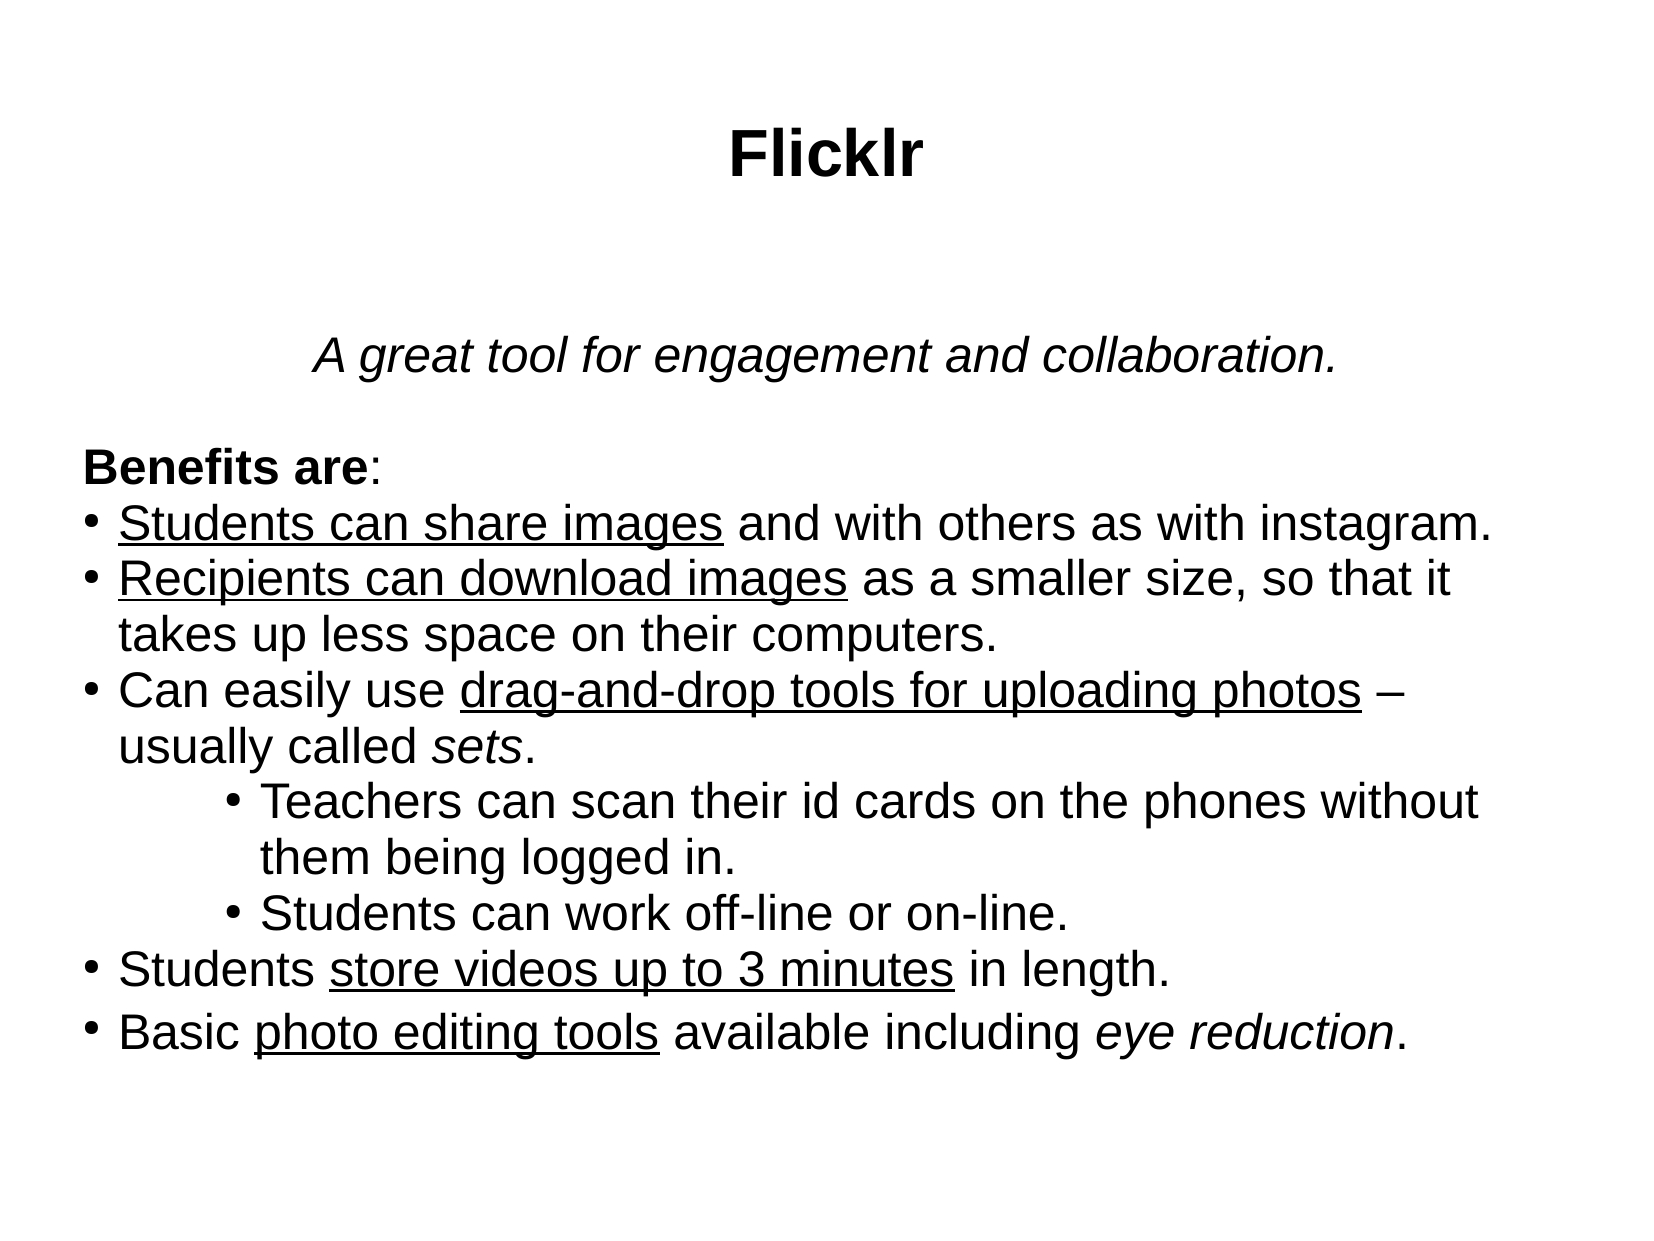

# Flicklr
A great tool for engagement and collaboration.
Benefits are:
Students can share images and with others as with instagram.
Recipients can download images as a smaller size, so that it takes up less space on their computers.
Can easily use drag-and-drop tools for uploading photos – usually called sets.
Teachers can scan their id cards on the phones without them being logged in.
Students can work off-line or on-line.
Students store videos up to 3 minutes in length.
Basic photo editing tools available including eye reduction.